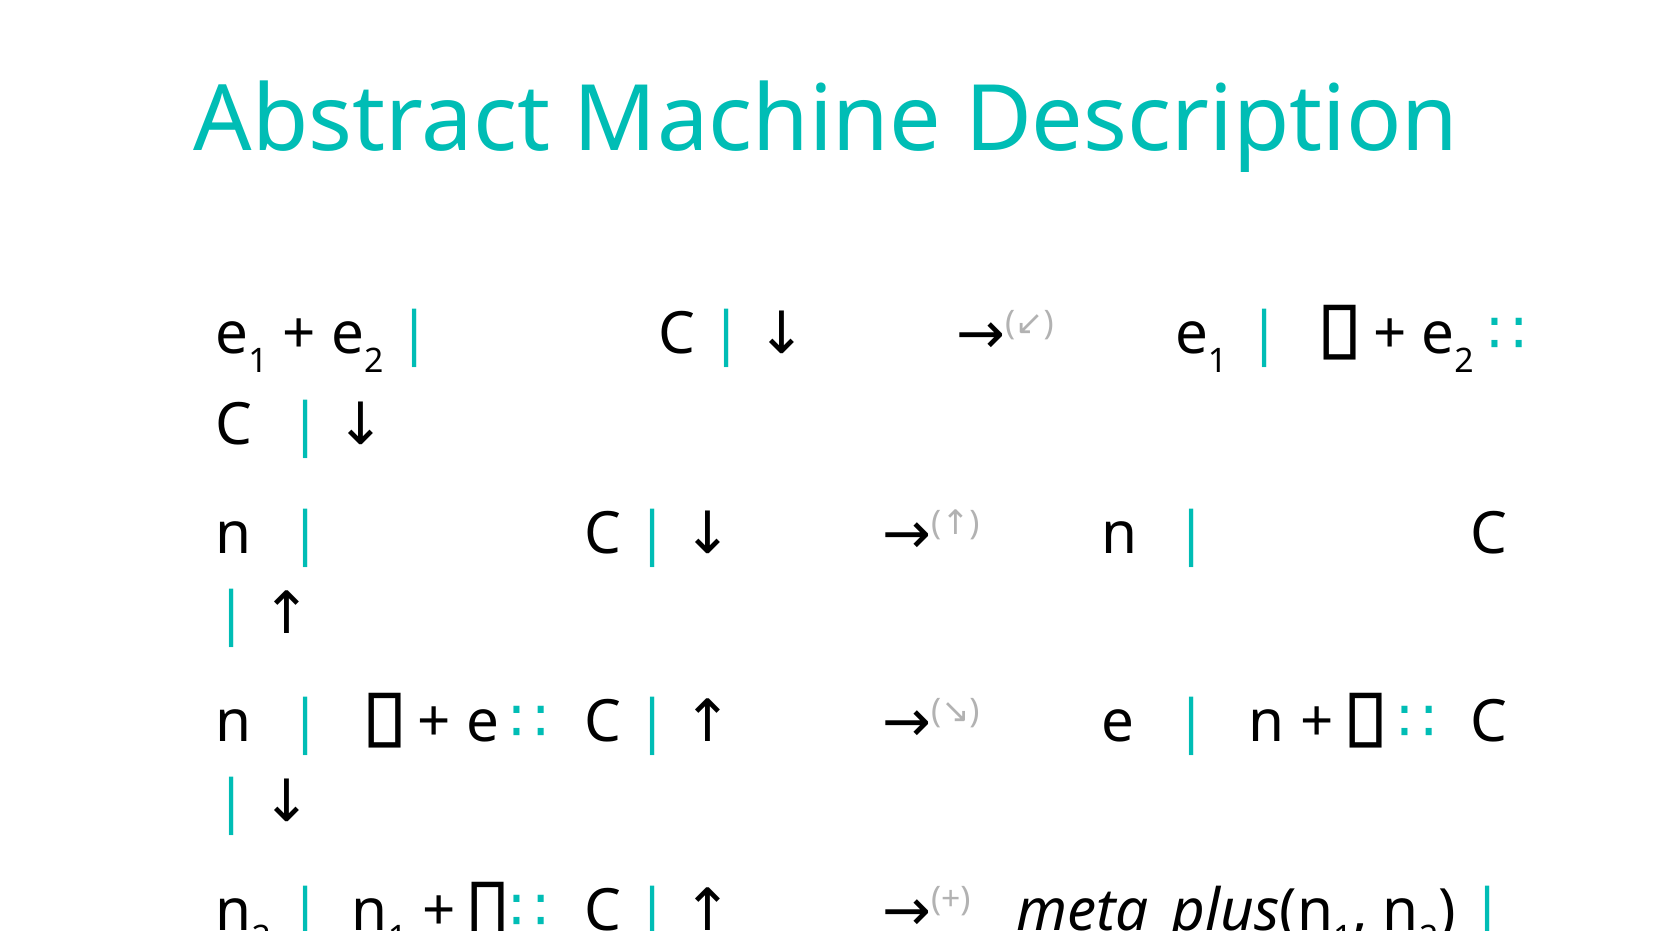

# Abstract Machine Description
e1 + e2 | 			C | ↓	 →(↙) 		e1	| 	⎕ + e2 ∷	C	| ↓
n	|		 		C | ↓	 →(↑)		n	| 		 		C	| ↑
n	| ⎕ + e	∷	C | ↑	 →(↘)		e	| 	n + ⎕ ∷	C 	| ↓
n2	| n1 + ⎕	∷	C | ↑	 →(+) meta_plus(n1, n2) |	C	| ↑